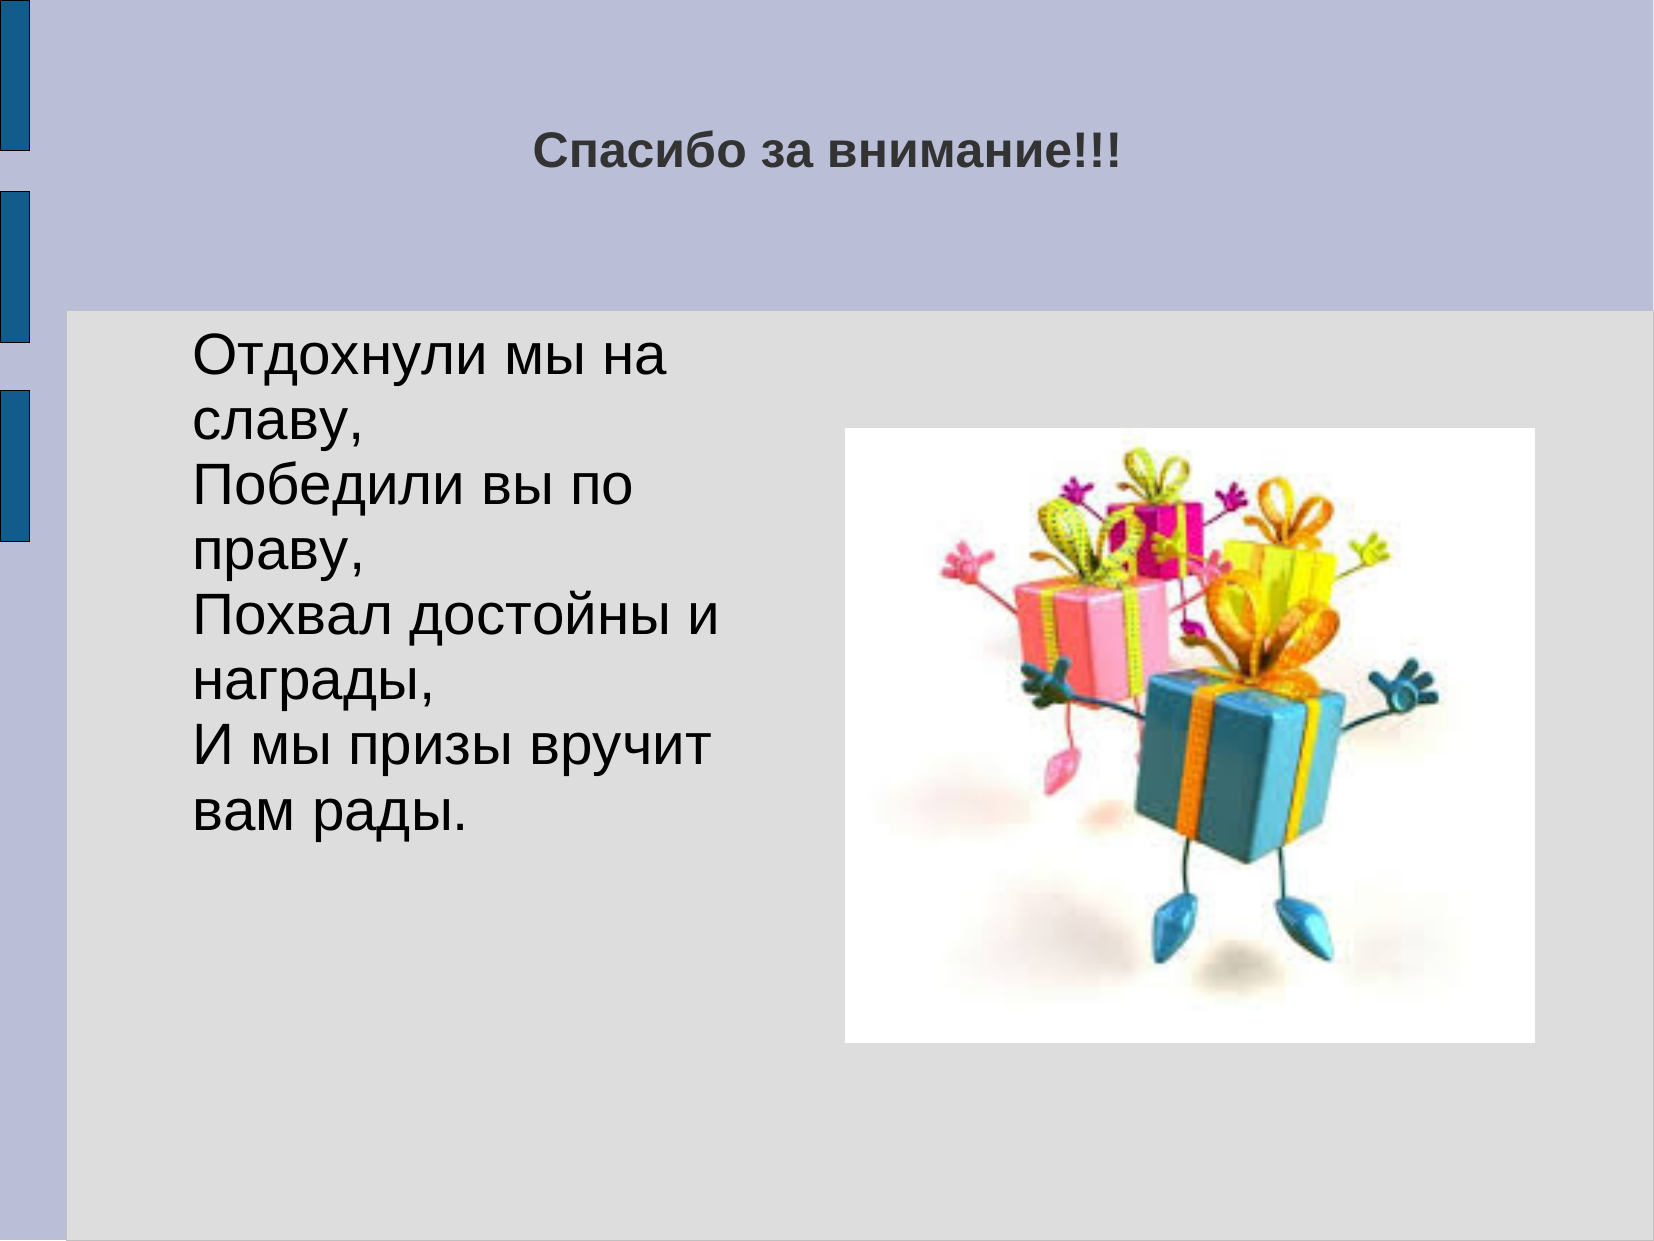

# Спасибо за внимание!!!
Отдохнули мы на славу,
Победили вы по праву,
Похвал достойны и награды,
И мы призы вручит вам рады.